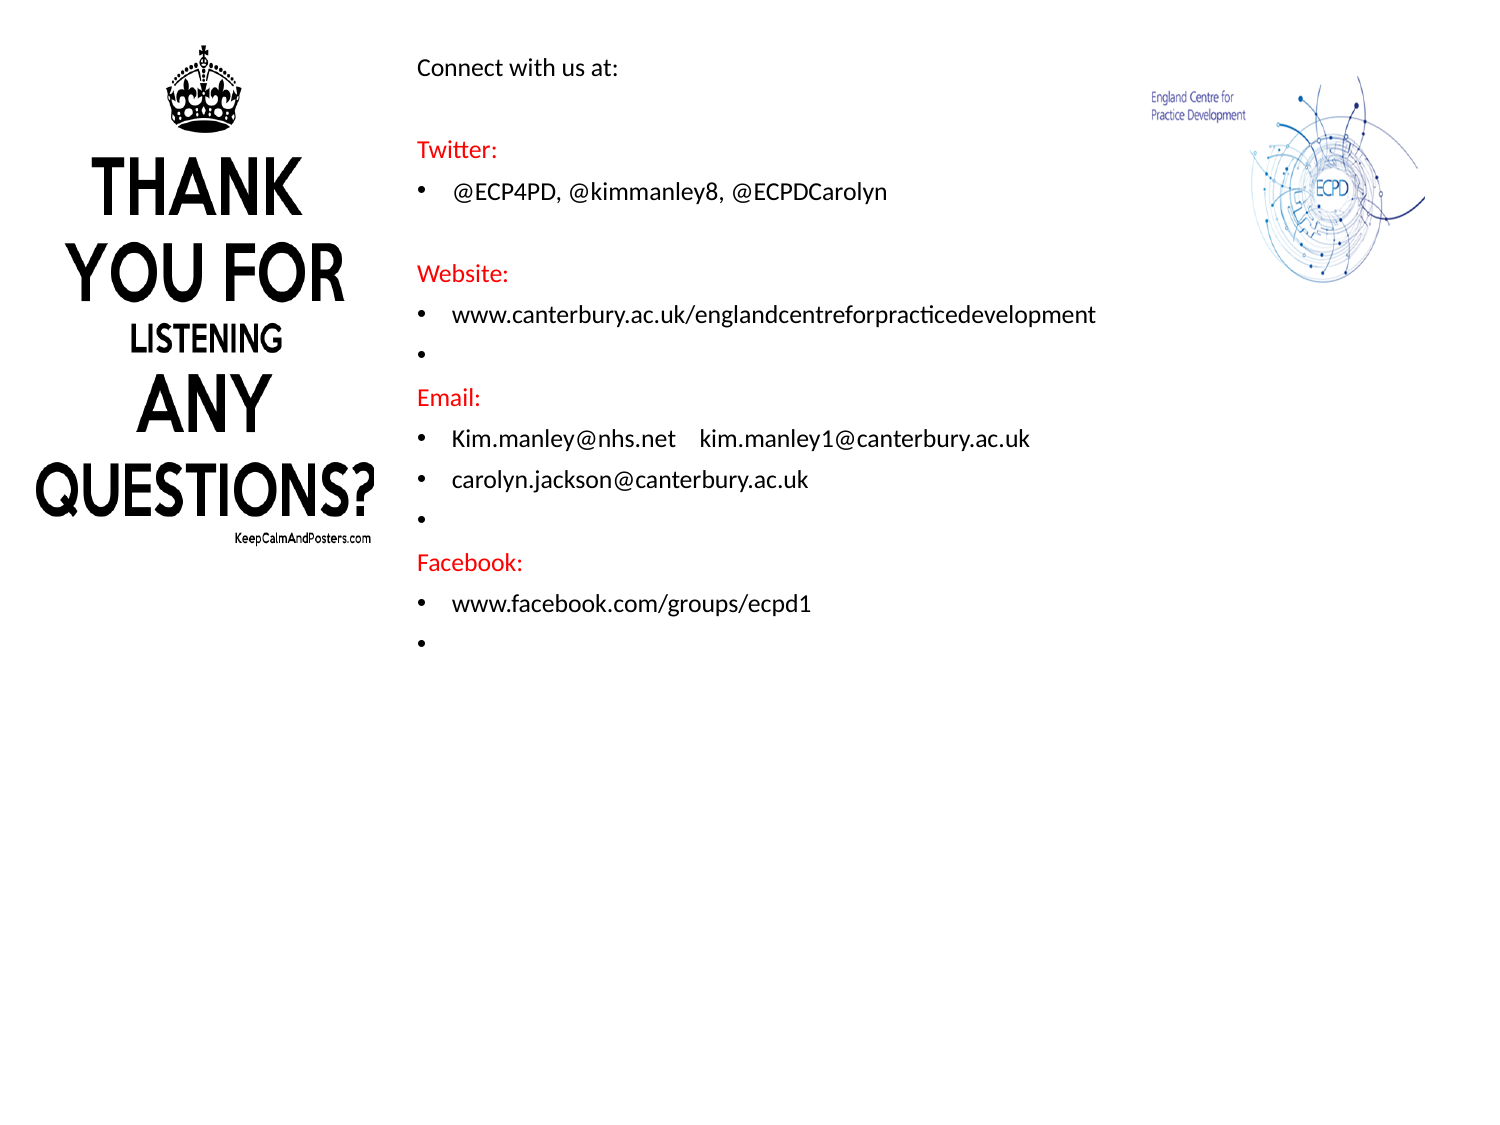

# Connect with us at:
Twitter:
@ECP4PD, @kimmanley8, @ECPDCarolyn
Website:
www.canterbury.ac.uk/englandcentreforpracticedevelopment
Email:
Kim.manley@nhs.net kim.manley1@canterbury.ac.uk
carolyn.jackson@canterbury.ac.uk
Facebook:
www.facebook.com/groups/ecpd1